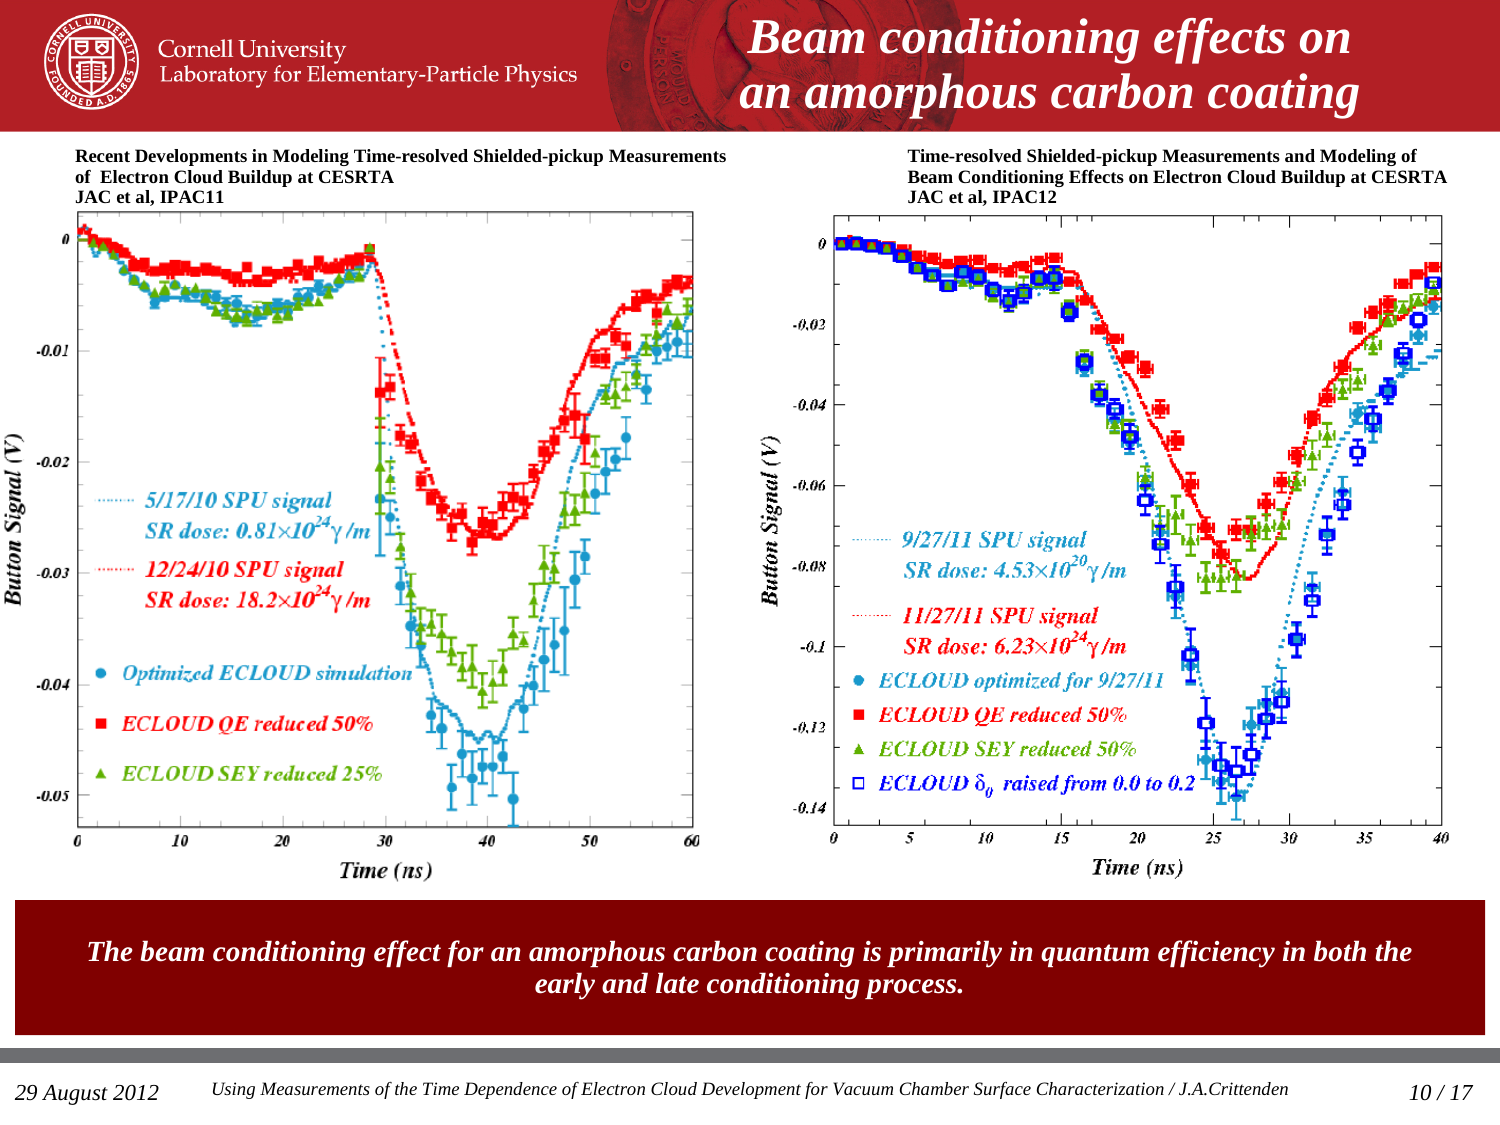

# Beam conditioning effects on an amorphous carbon coating
Recent Developments in Modeling Time-resolved Shielded-pickup Measurements
of Electron Cloud Buildup at CESRTA
JAC et al, IPAC11
Time-resolved Shielded-pickup Measurements and Modeling of
Beam Conditioning Effects on Electron Cloud Buildup at CESRTA
JAC et al, IPAC12
The beam conditioning effect for an amorphous carbon coating is primarily in quantum efficiency in both the
early and late conditioning process.